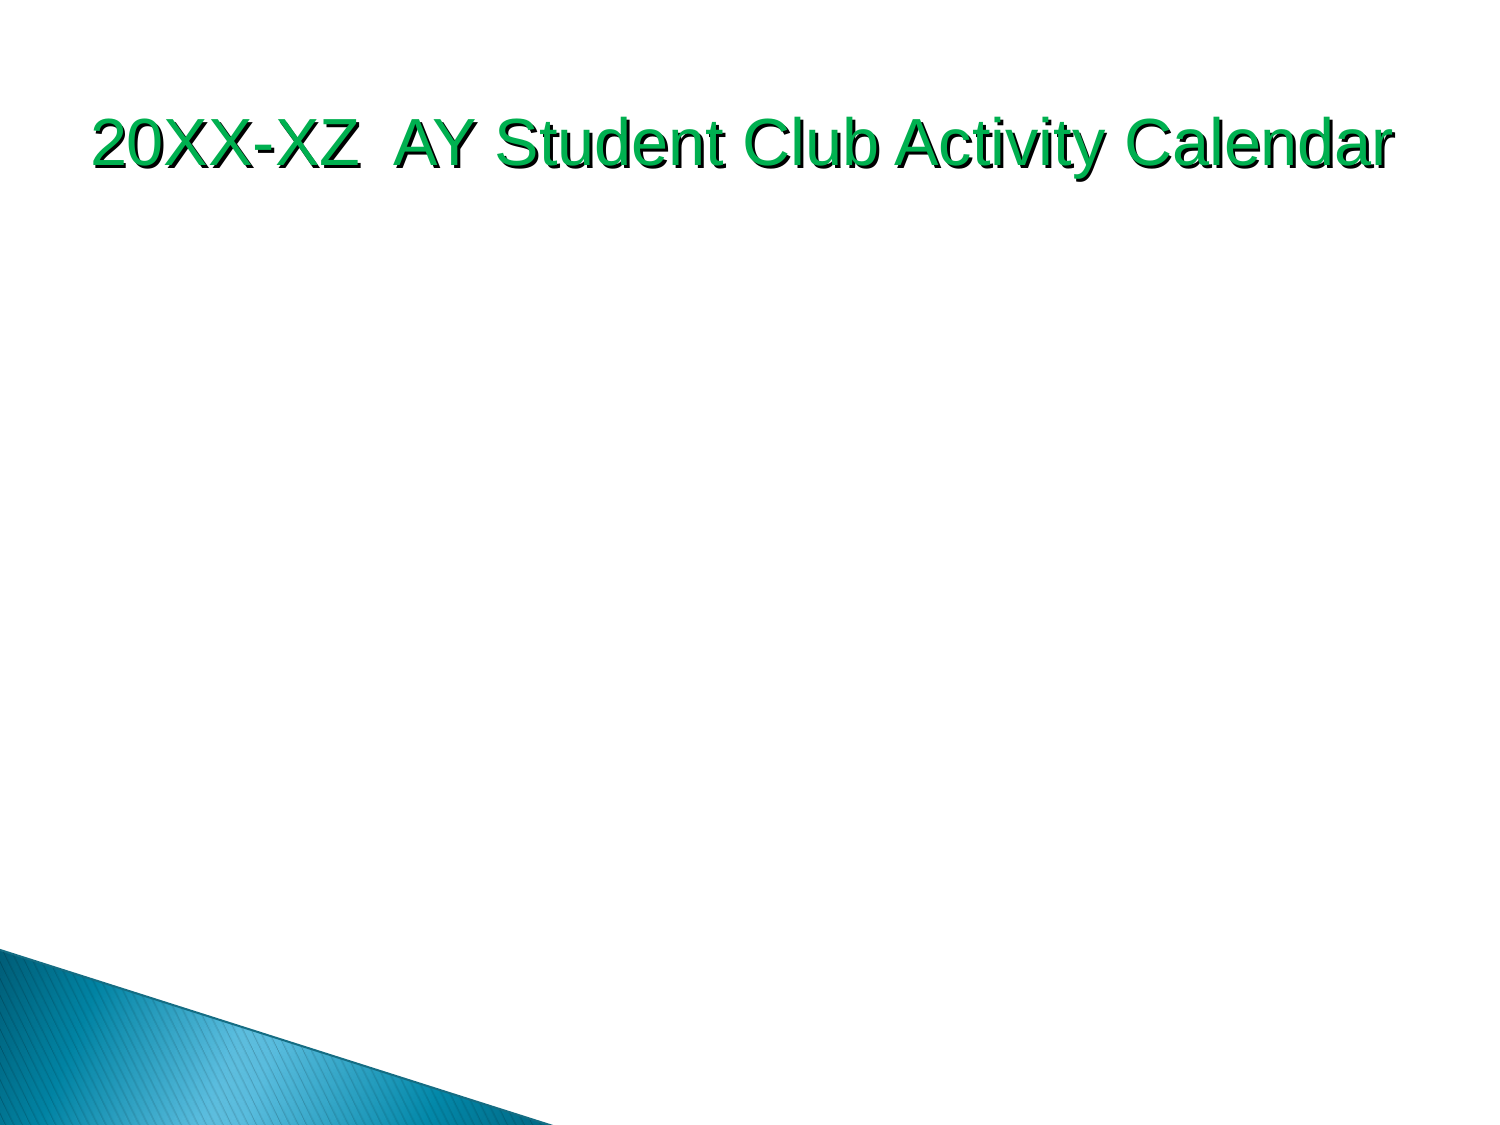

20XX-XZ AY Student Club Activity Calendar
#